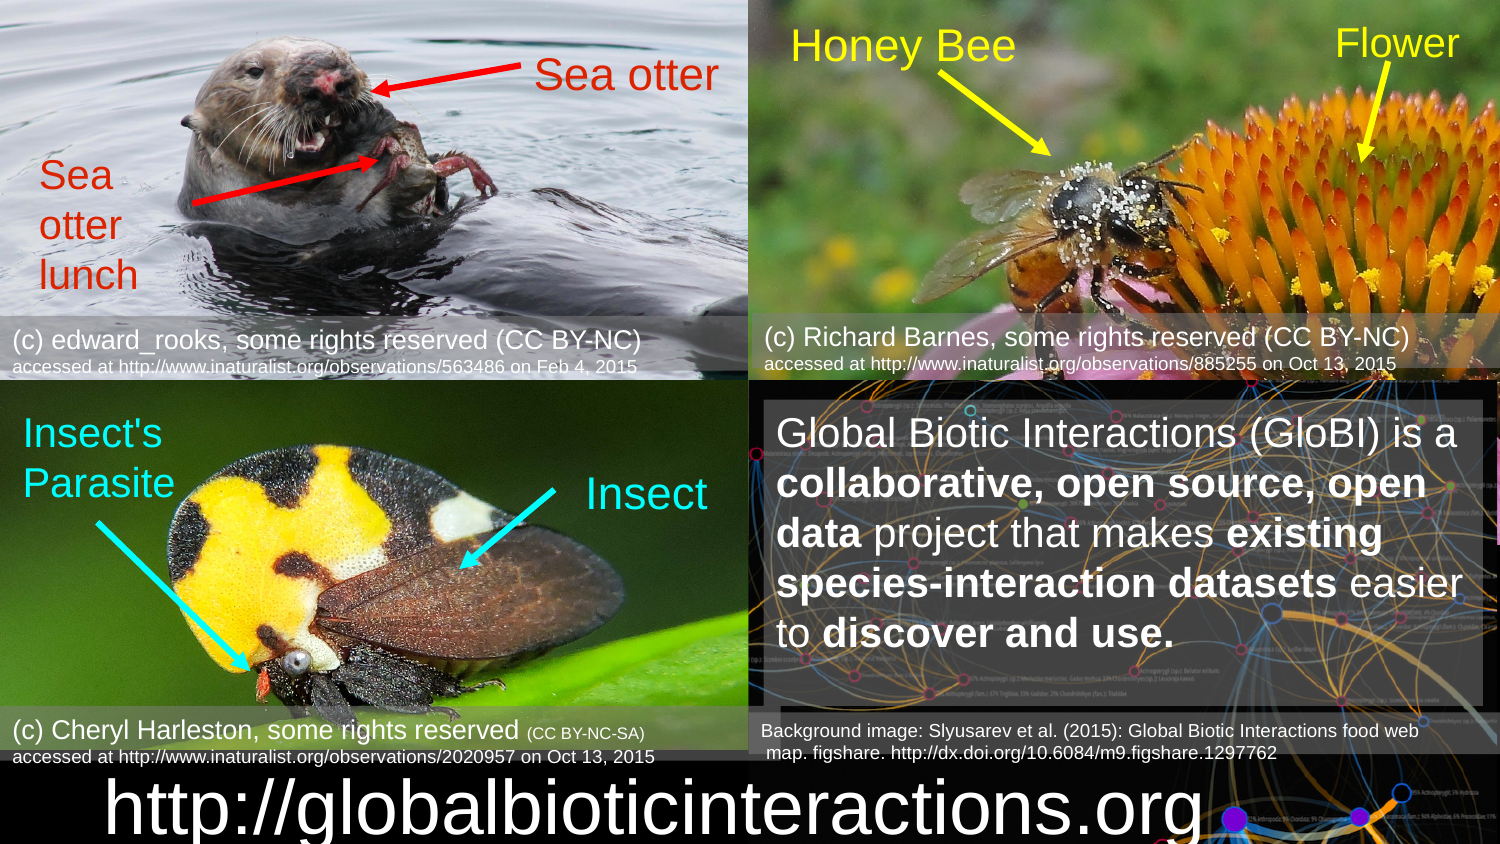

Sea otter
Sea
otter
lunch
(c) edward_rooks, some rights reserved (CC BY-NC)
accessed at http://www.inaturalist.org/observations/563486 on Feb 4, 2015
Honey Bee
Flower
(c) Richard Barnes, some rights reserved (CC BY-NC)
accessed at http://www.inaturalist.org/observations/885255 on Oct 13, 2015
Insect's
Parasite
Global Biotic Interactions (GloBI) is a collaborative, open source, open data project that makes existing species-interaction datasets easier to discover and use.
Insect
(c) Cheryl Harleston, some rights reserved (CC BY-NC-SA)
accessed at http://www.inaturalist.org/observations/2020957 on Oct 13, 2015
Background image: Slyusarev et al. (2015): Global Biotic Interactions food web
 map. figshare. http://dx.doi.org/10.6084/m9.figshare.1297762
http://globalbioticinteractions.org